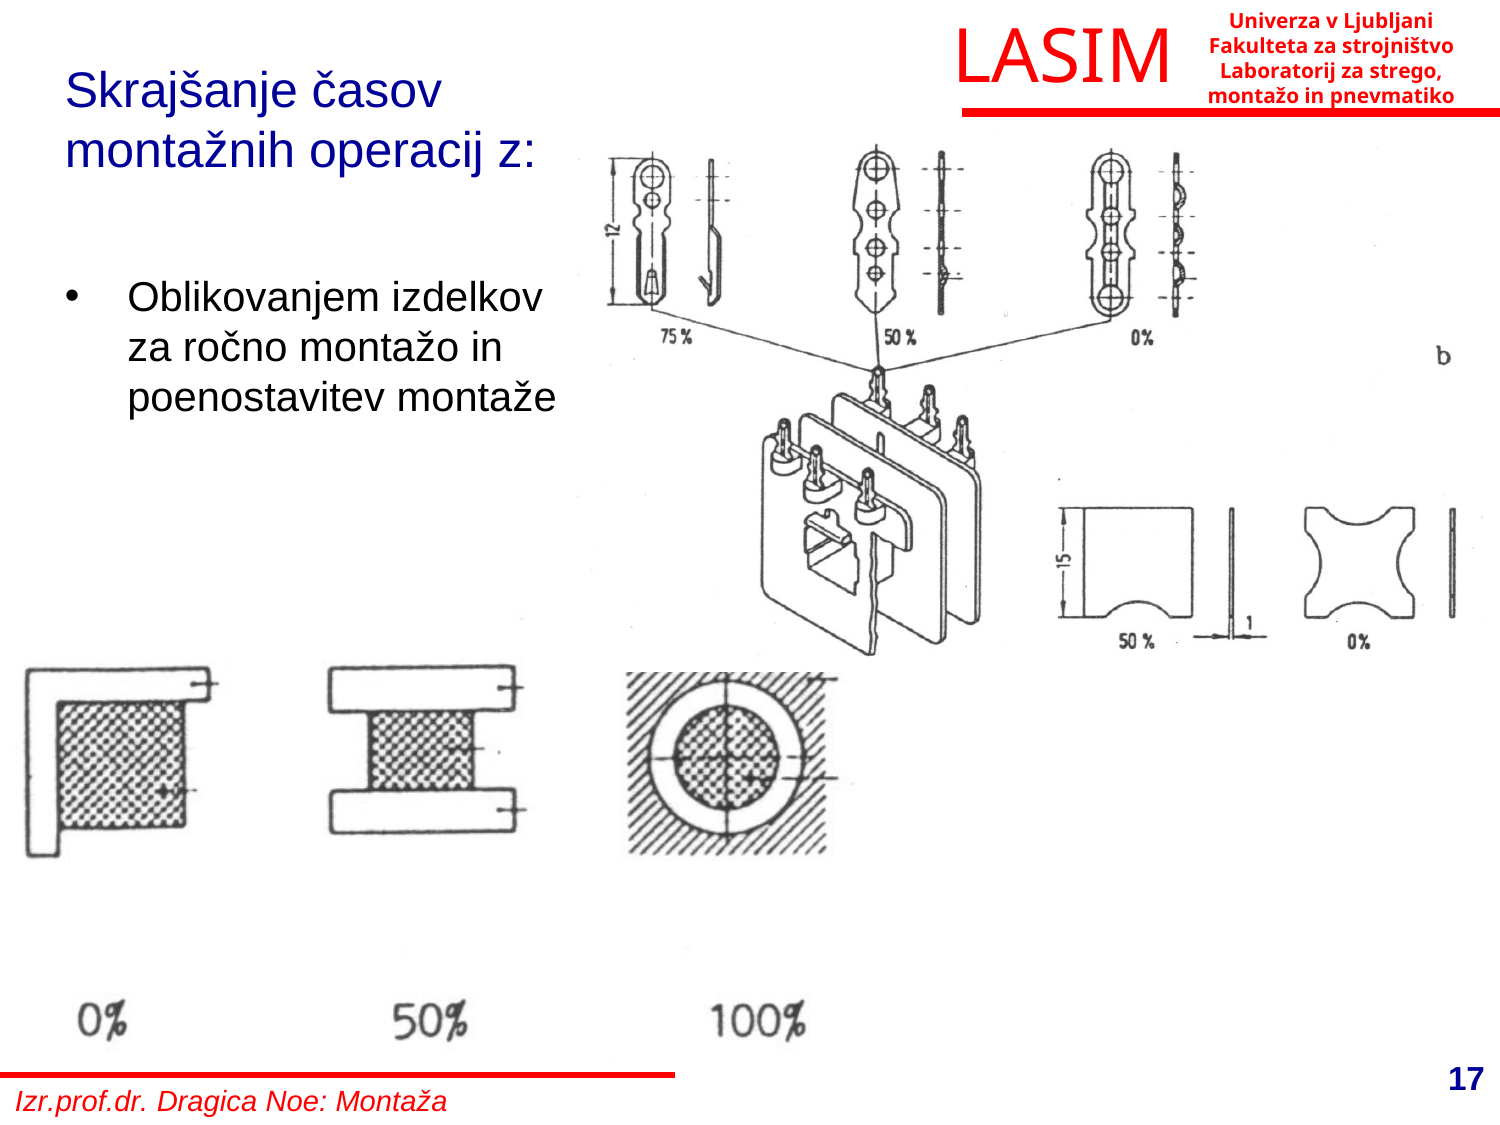

Skrajšanje časov montažnih operacij z:
Oblikovanjem izdelkov za ročno montažo in poenostavitev montaže